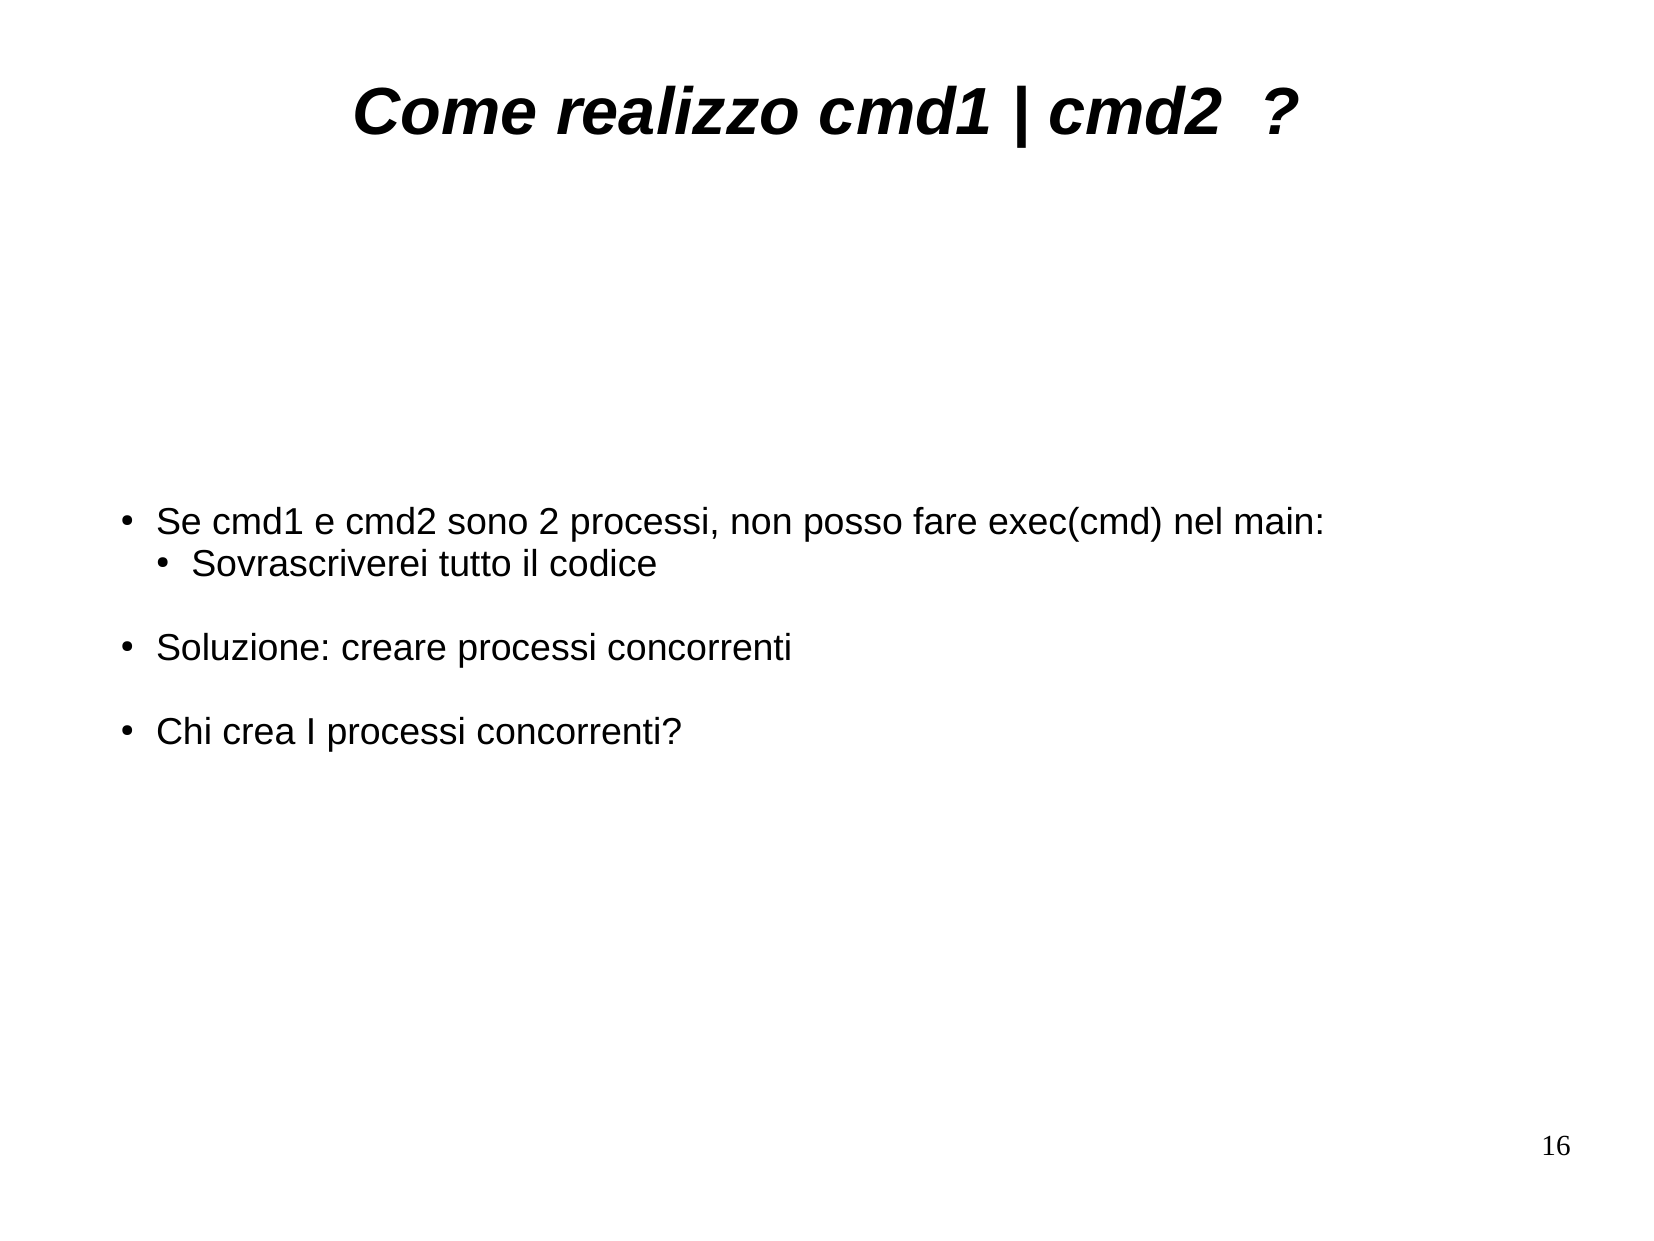

# Come realizzo cmd1 | cmd2 ?
Se cmd1 e cmd2 sono 2 processi, non posso fare exec(cmd) nel main:
Sovrascriverei tutto il codice
Soluzione: creare processi concorrenti
Chi crea I processi concorrenti?
16